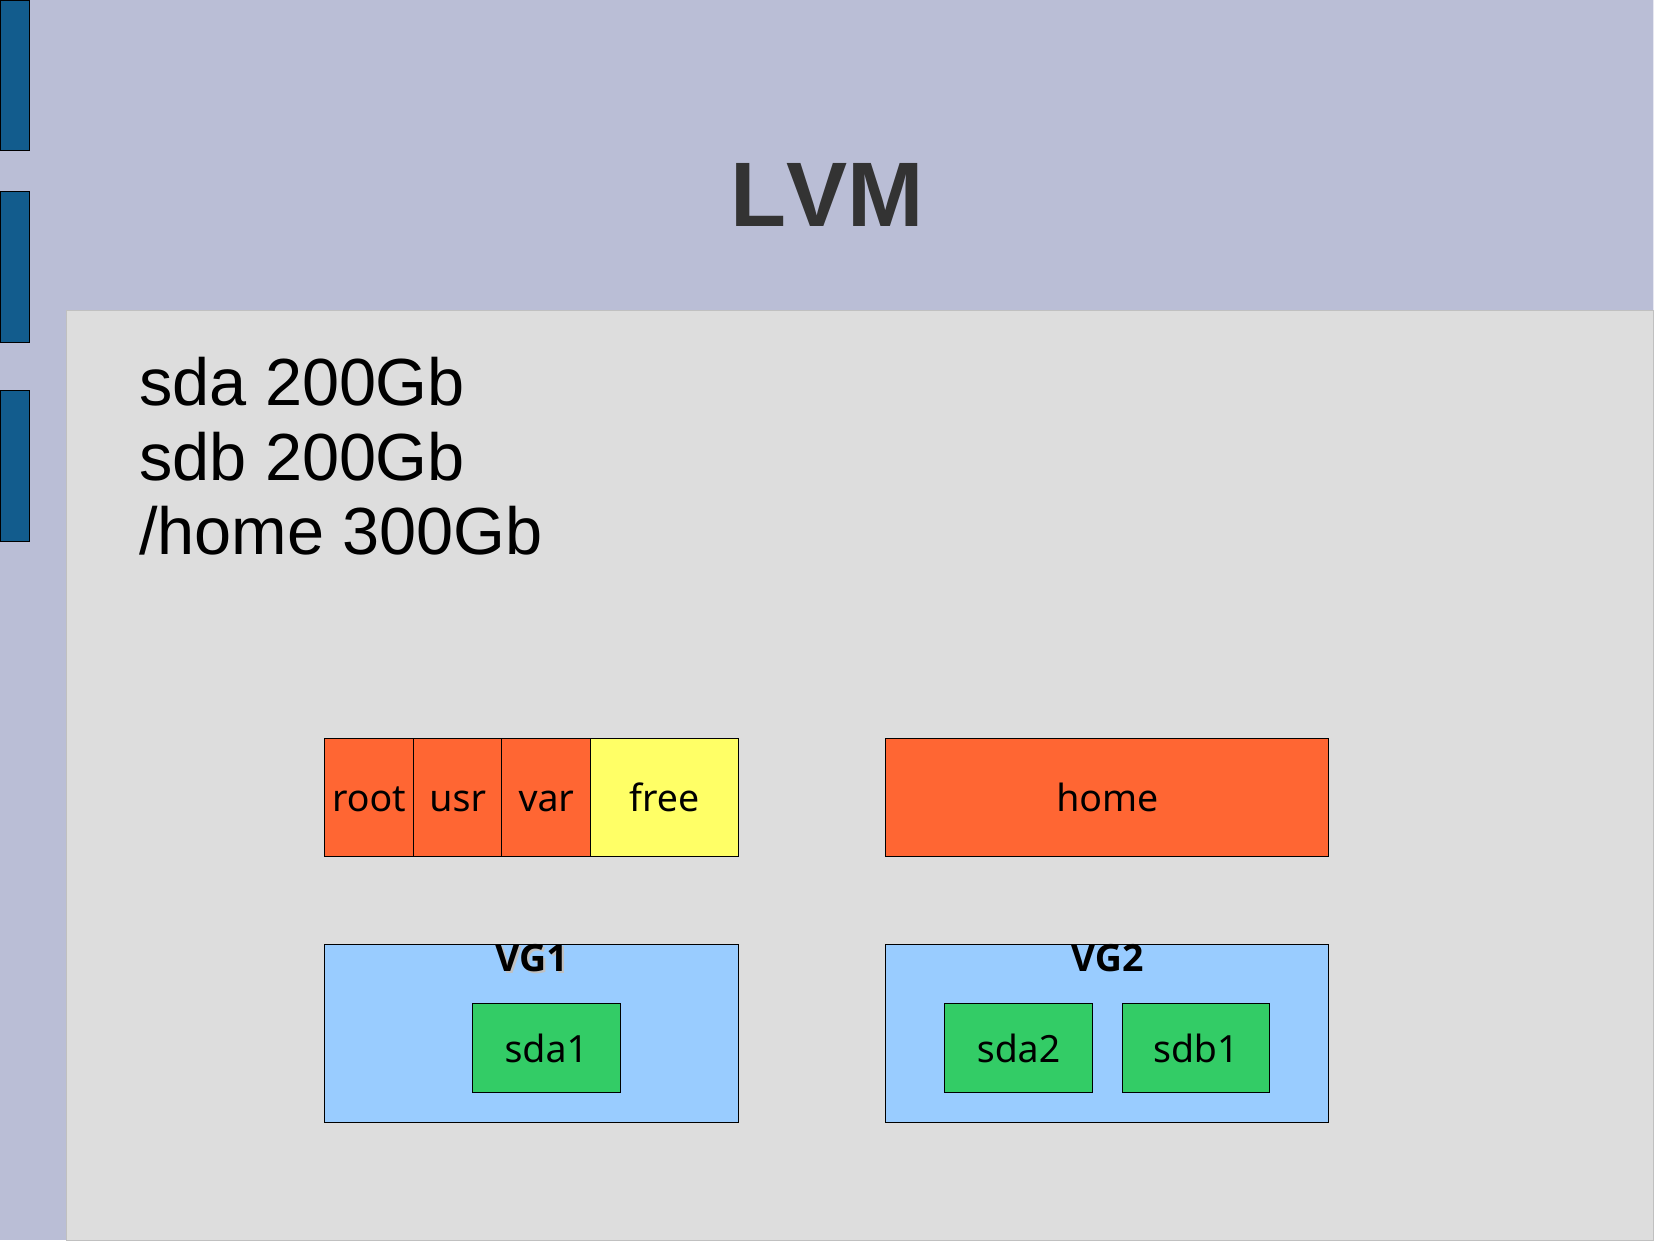

# LVM
sda 200Gb
sdb 200Gb
/home 300Gb
root
usr
var
free
home
VG1
VG2
sda1
sda2
sdb1